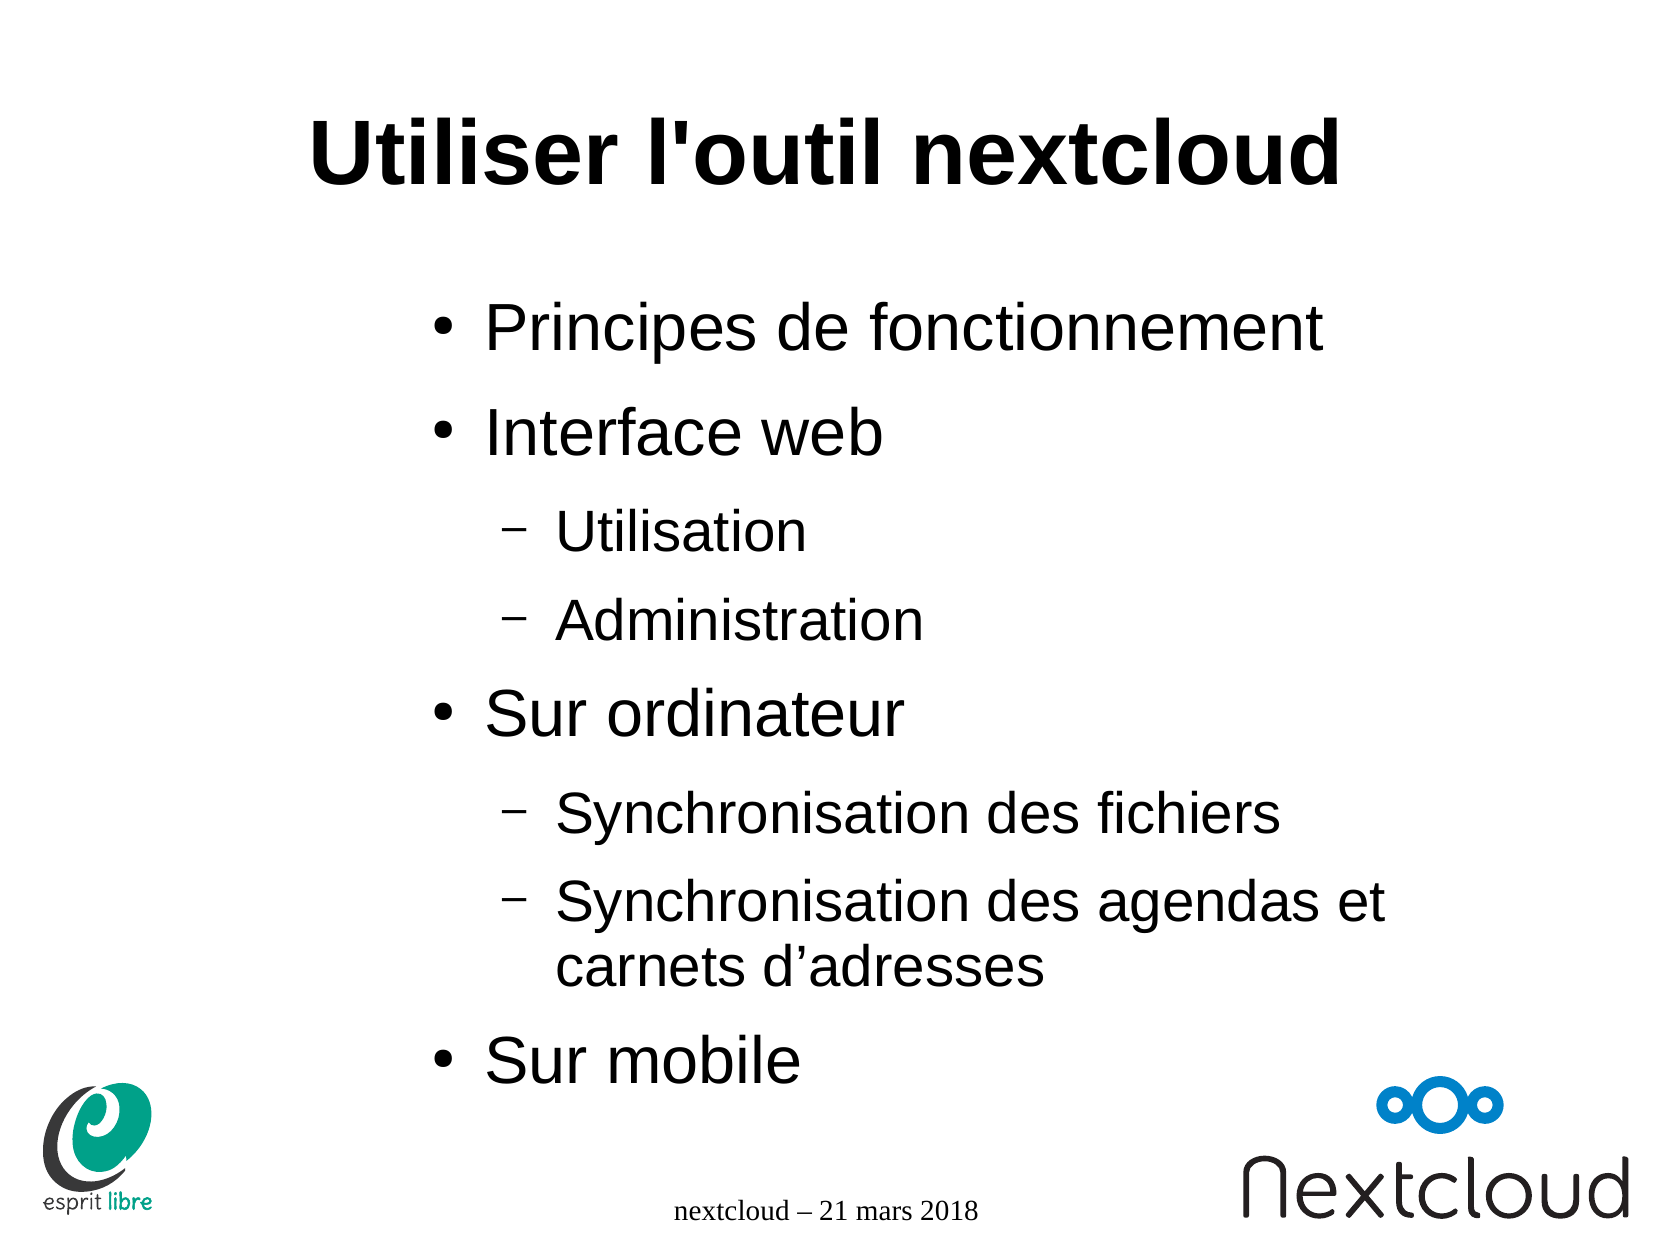

# Utiliser l'outil nextcloud
Principes de fonctionnement
Interface web
Utilisation
Administration
Sur ordinateur
Synchronisation des fichiers
Synchronisation des agendas et carnets d’adresses
Sur mobile